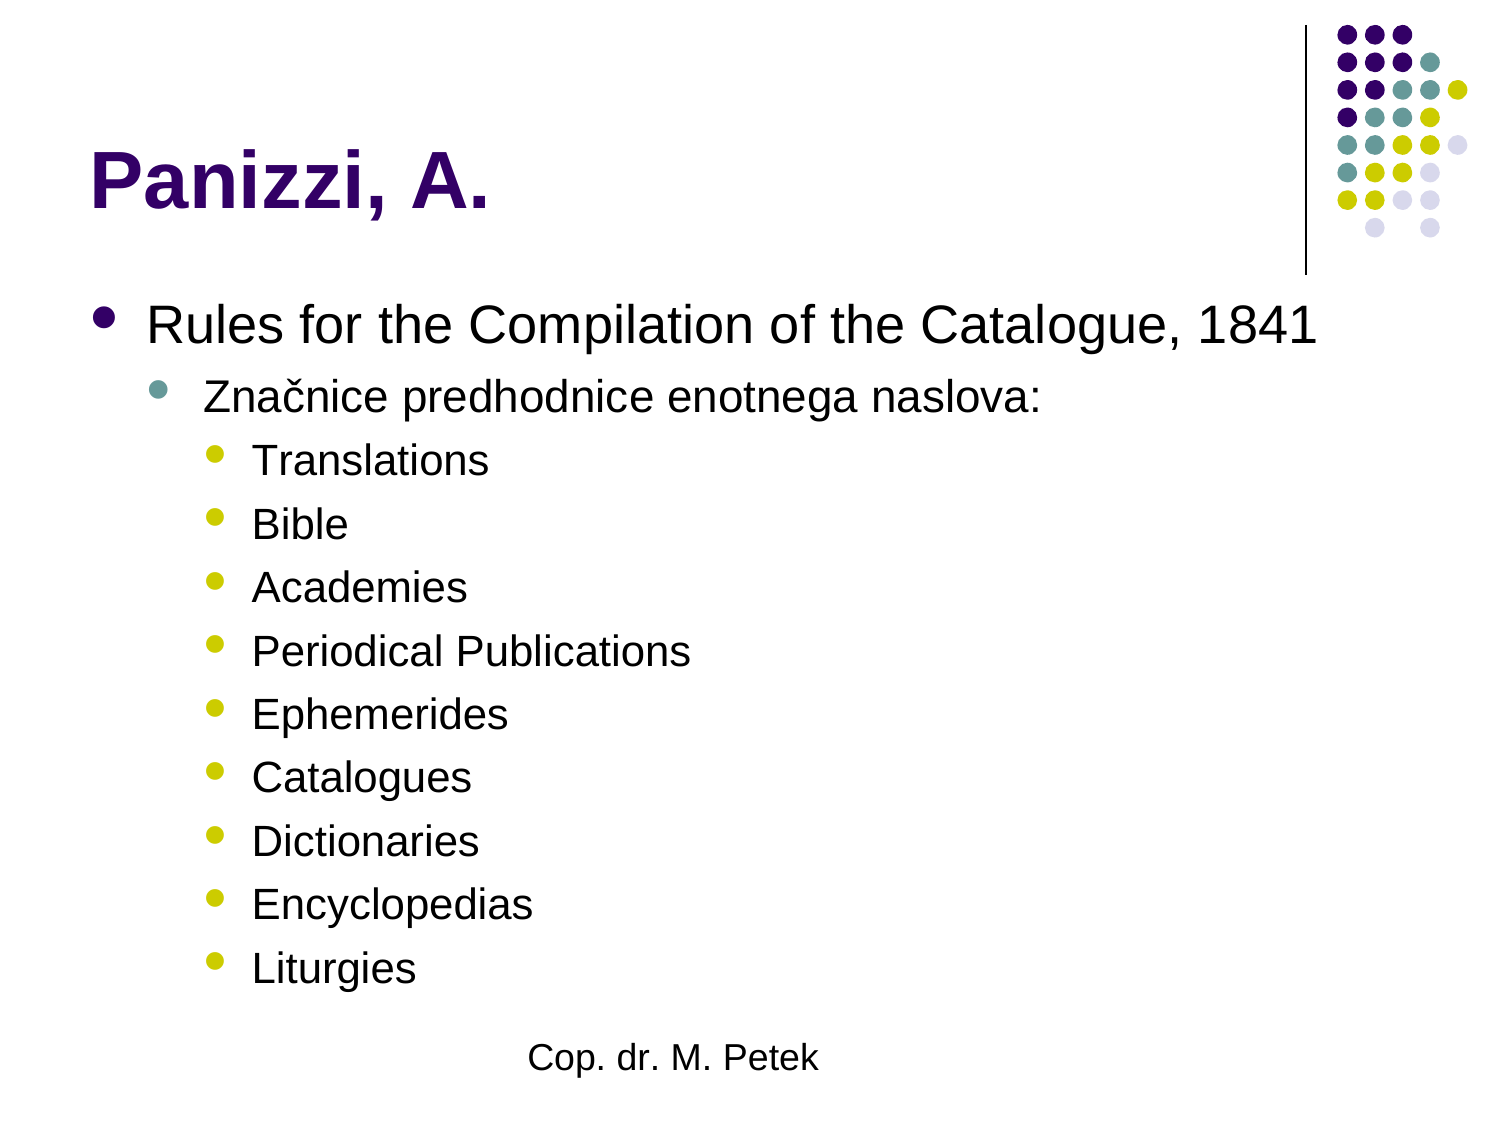

# Panizzi, A.
Rules for the Compilation of the Catalogue, 1841
Značnice predhodnice enotnega naslova:
Translations
Bible
Academies
Periodical Publications
Ephemerides
Catalogues
Dictionaries
Encyclopedias
Liturgies
Cop. dr. M. Petek